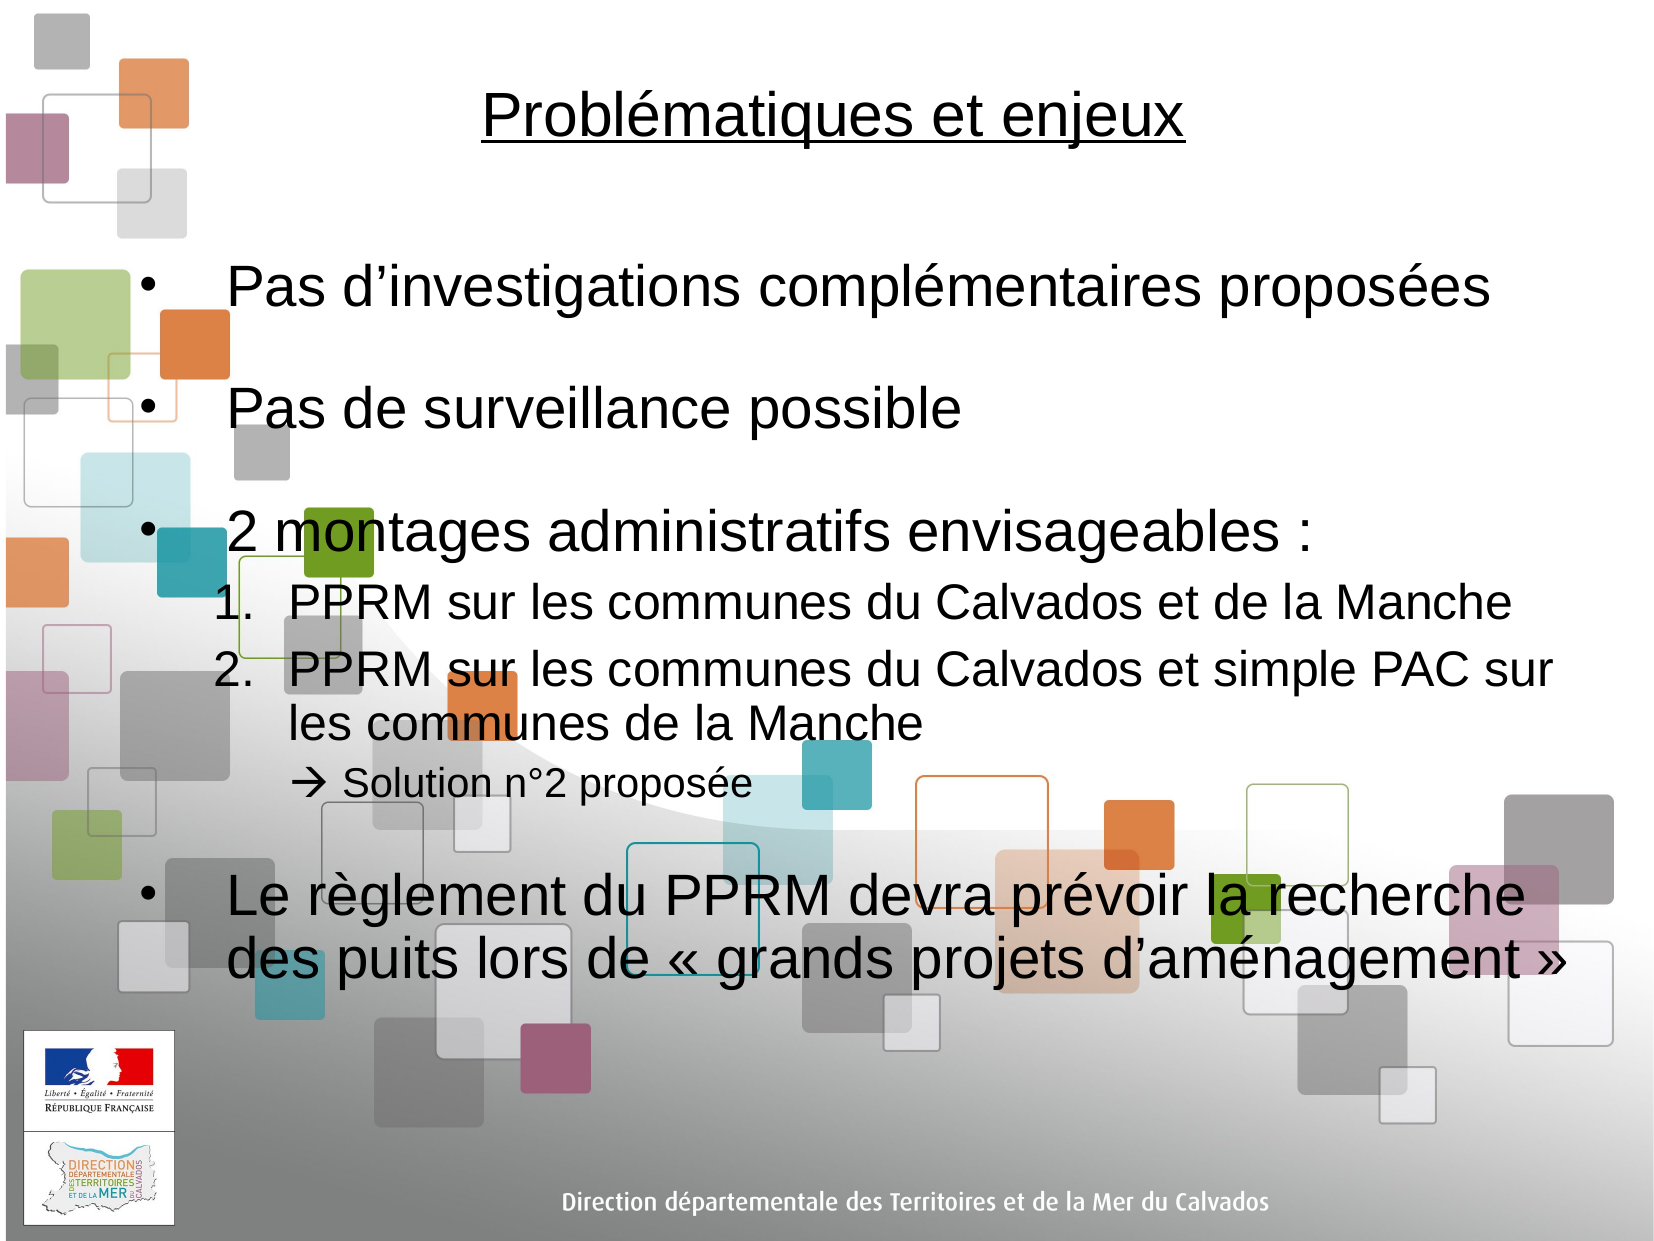

#
Problématiques et enjeux
Pas d’investigations complémentaires proposées
Pas de surveillance possible
2 montages administratifs envisageables :
PPRM sur les communes du Calvados et de la Manche
PPRM sur les communes du Calvados et simple PAC sur les communes de la Manche
 Solution n°2 proposée
Le règlement du PPRM devra prévoir la recherche des puits lors de « grands projets d’aménagement »